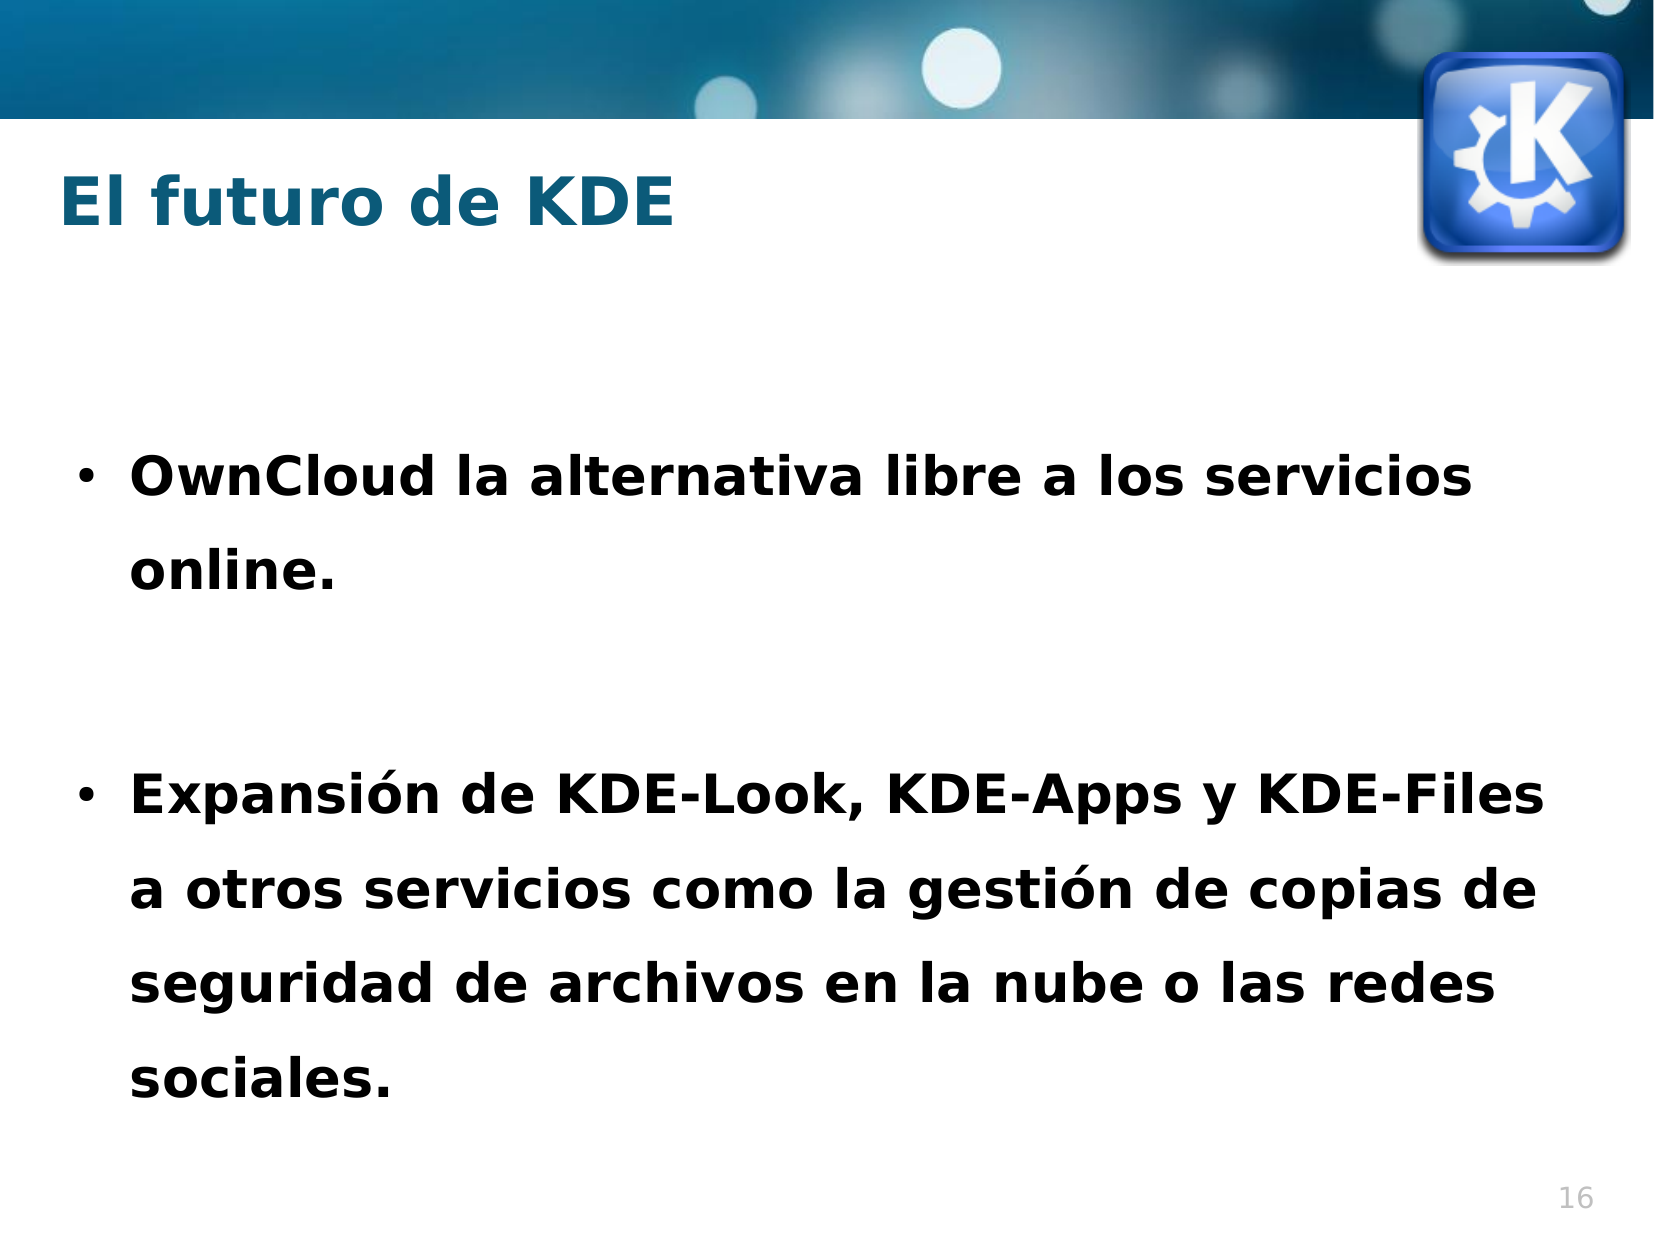

# El futuro de KDE
OwnCloud la alternativa libre a los servicios online.
Expansión de KDE-Look, KDE-Apps y KDE-Files a otros servicios como la gestión de copias de seguridad de archivos en la nube o las redes sociales.
El proyecto ya tiene su primera versión.
16